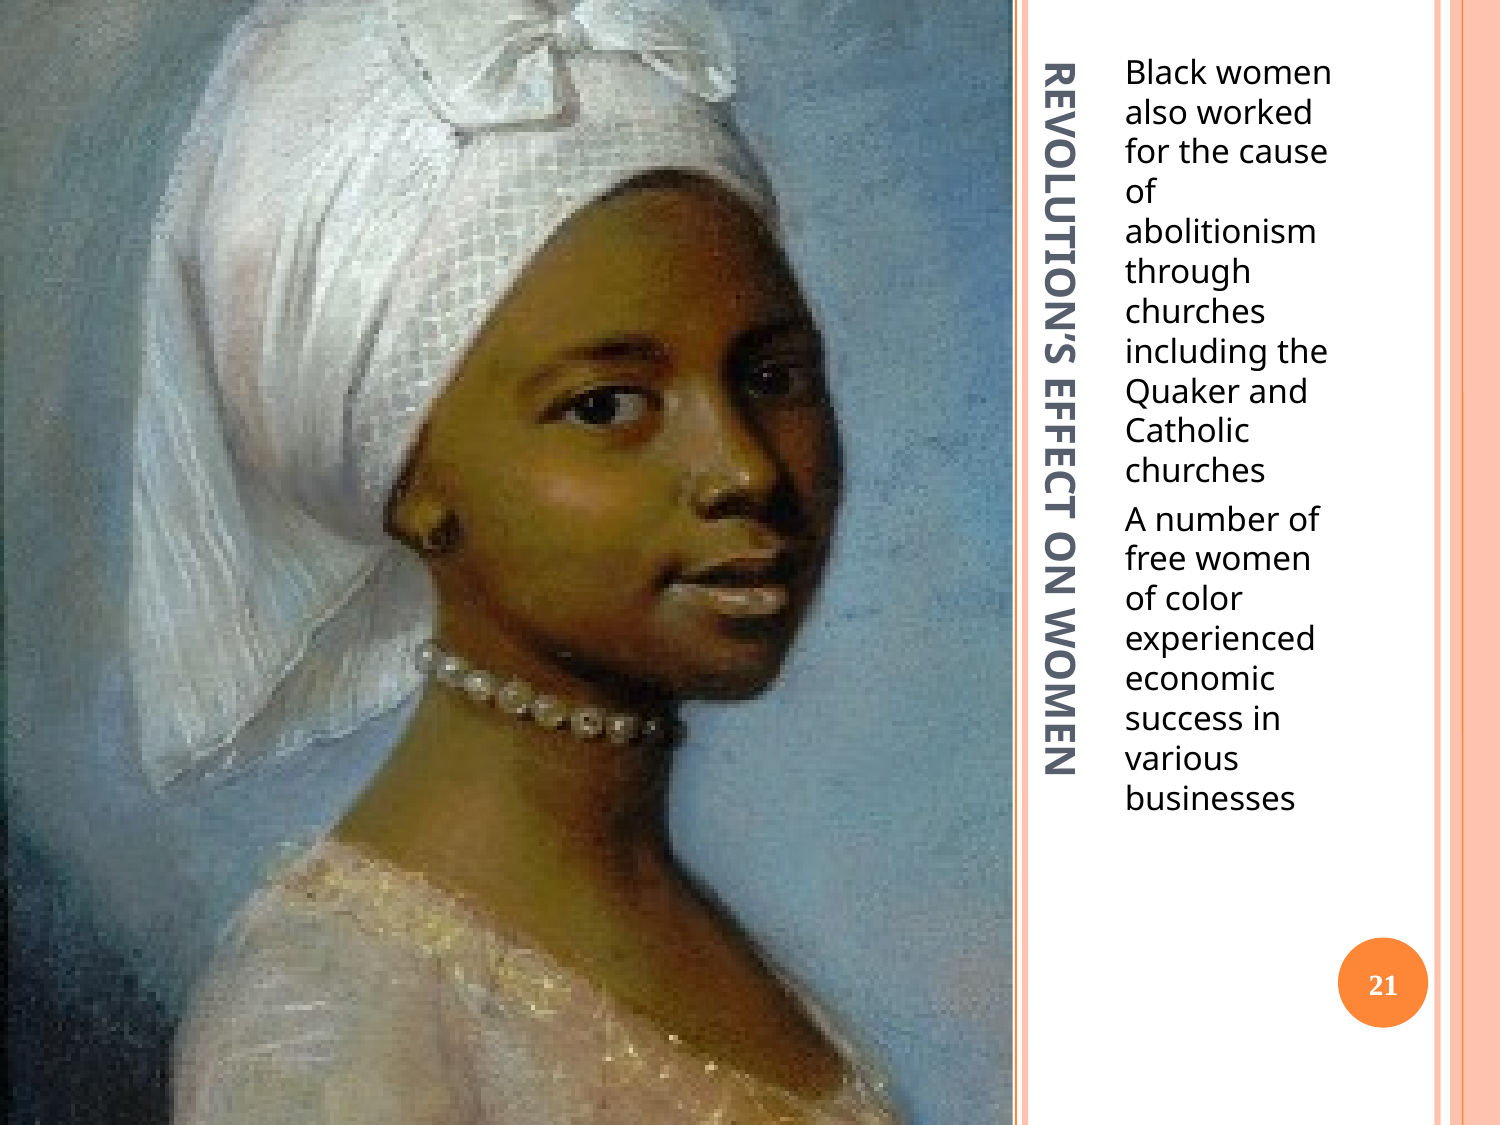

Black women also worked for the cause of abolitionism through churches including the Quaker and Catholic churches
A number of free women of color experienced economic success in various businesses
# Revolution’s Effect on Women